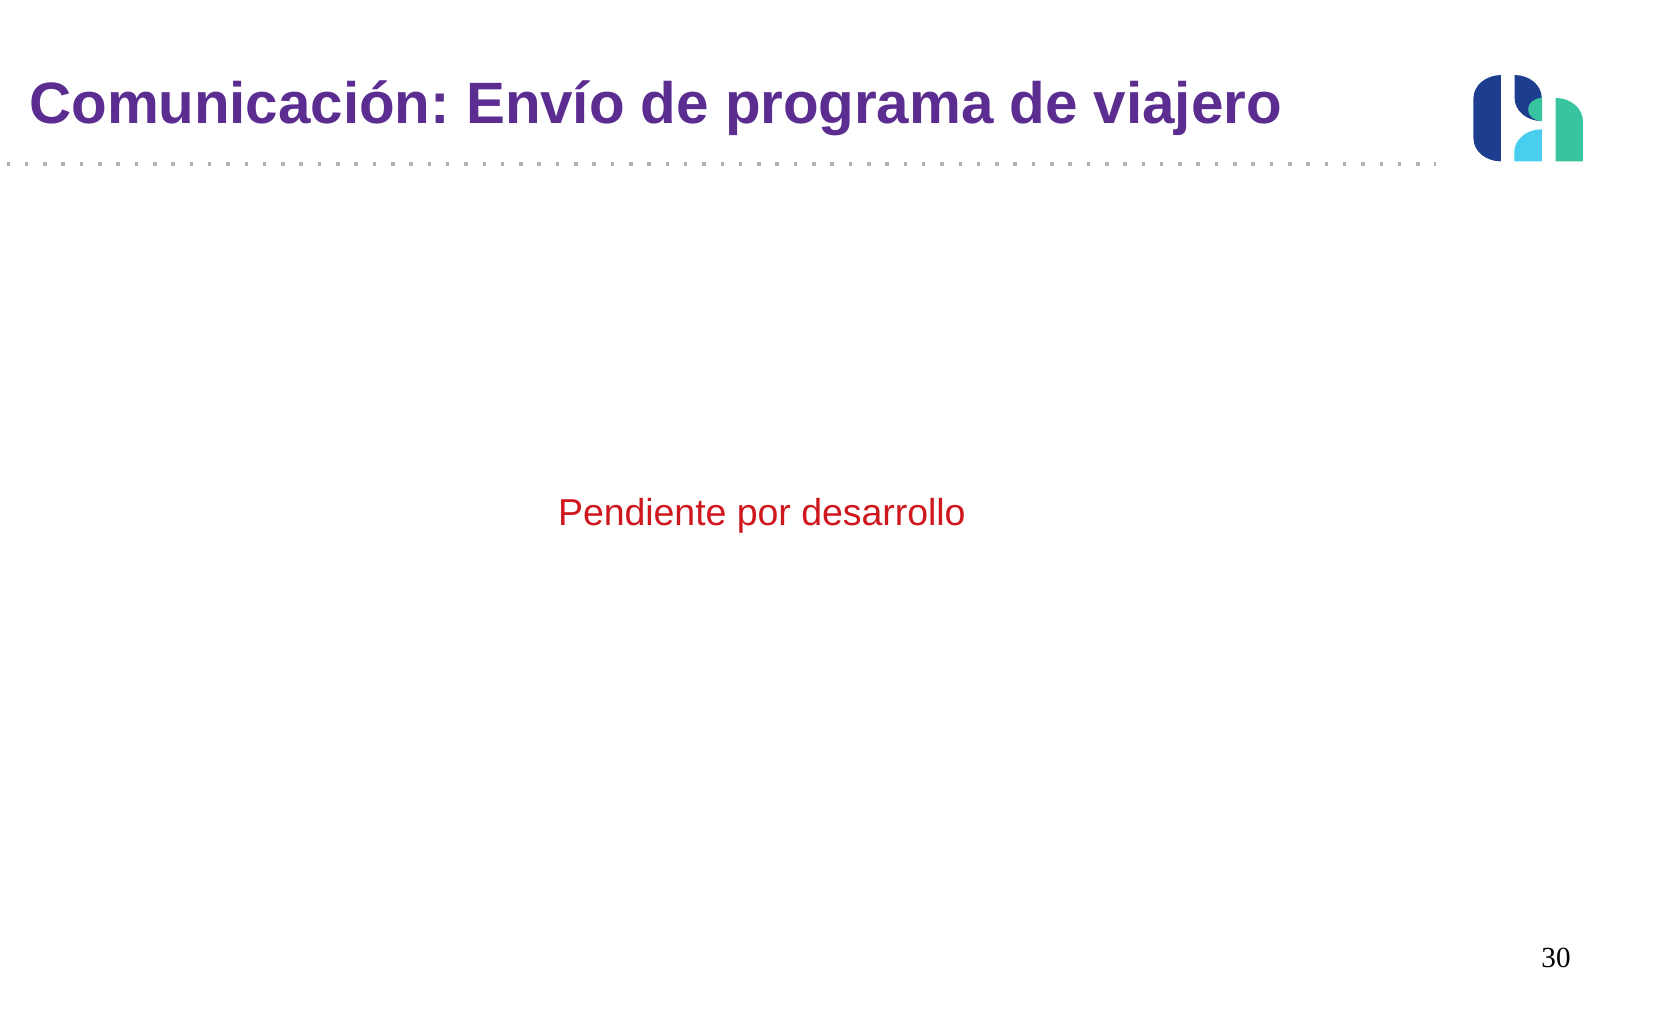

Comunicación: Envío de programa de viajero
Pendiente por desarrollo
30